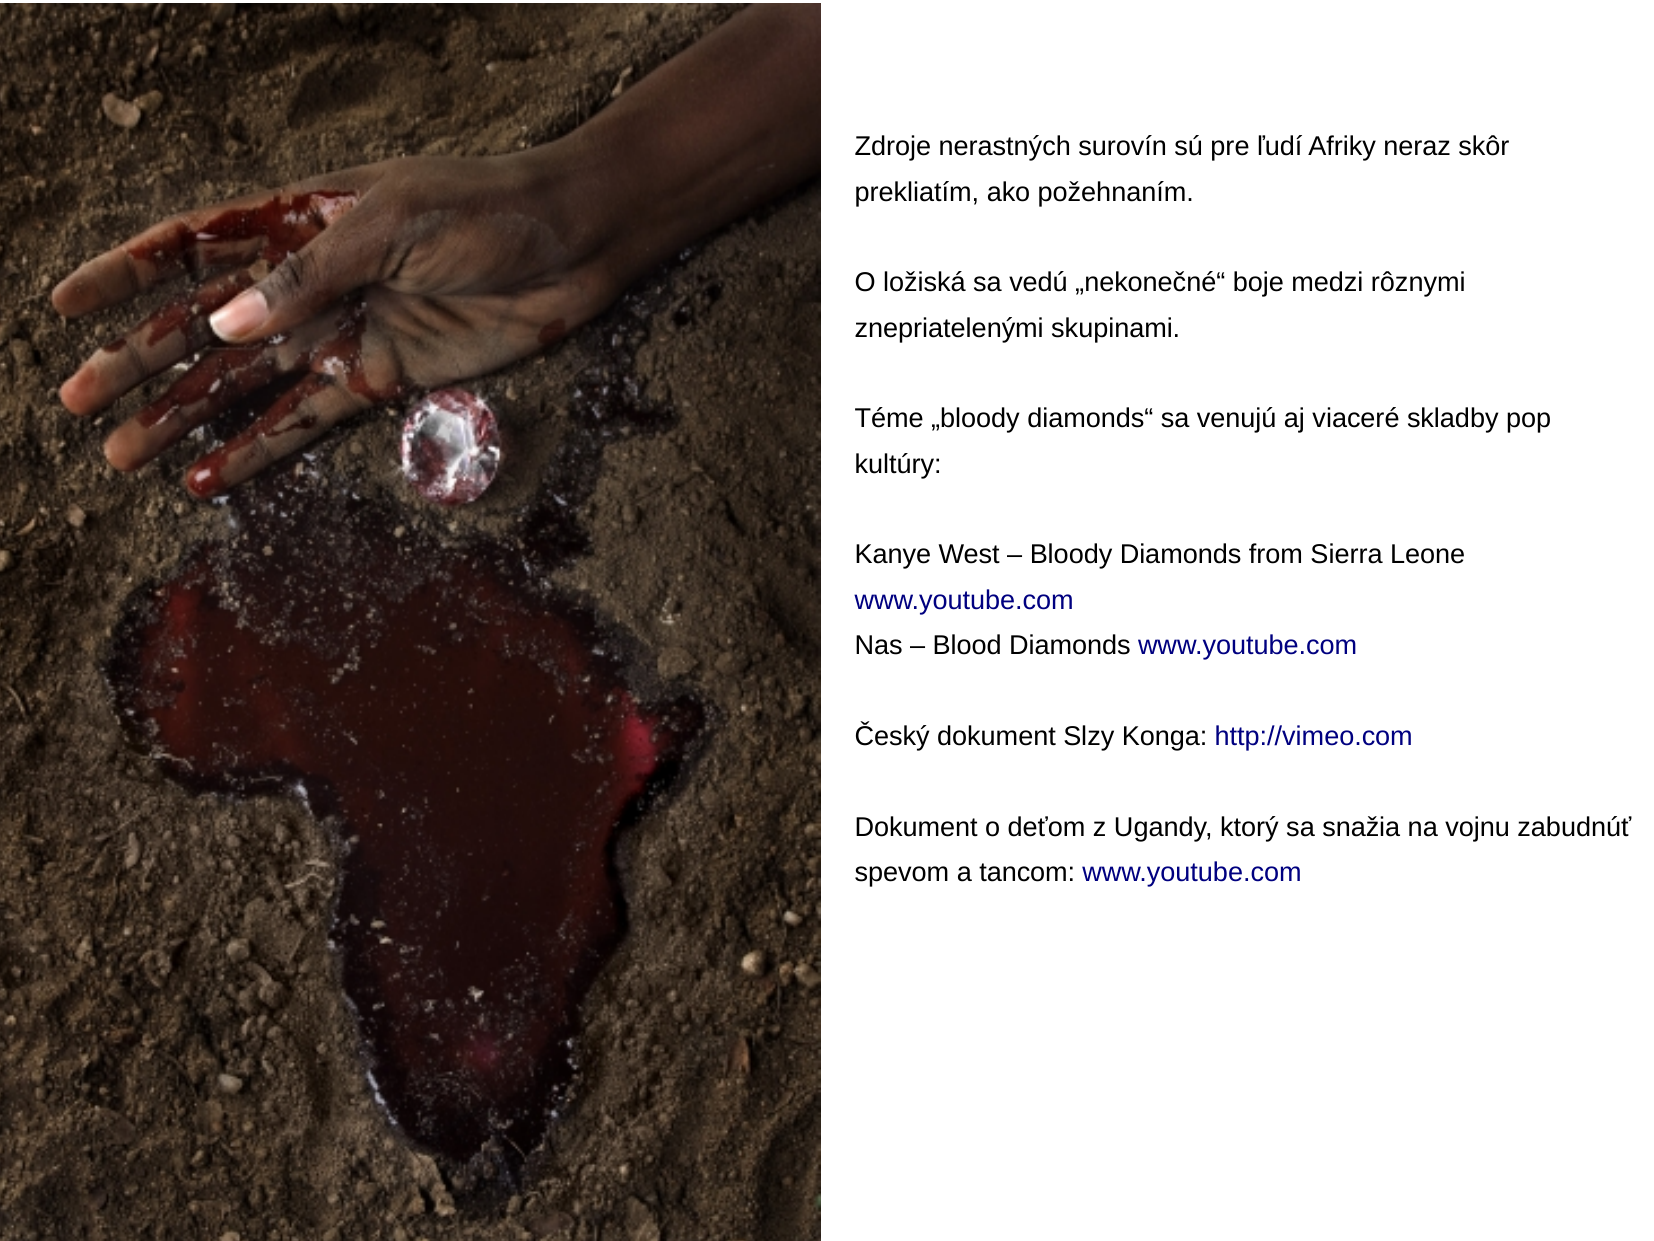

Zdroje nerastných surovín sú pre ľudí Afriky neraz skôr prekliatím, ako požehnaním.
O ložiská sa vedú „nekonečné“ boje medzi rôznymi znepriatelenými skupinami.
Téme „bloody diamonds“ sa venujú aj viaceré skladby pop kultúry:
Kanye West – Bloody Diamonds from Sierra Leone
www.youtube.com
Nas – Blood Diamonds www.youtube.com
Český dokument Slzy Konga: http://vimeo.com
Dokument o deťom z Ugandy, ktorý sa snažia na vojnu zabudnúť spevom a tancom: www.youtube.com